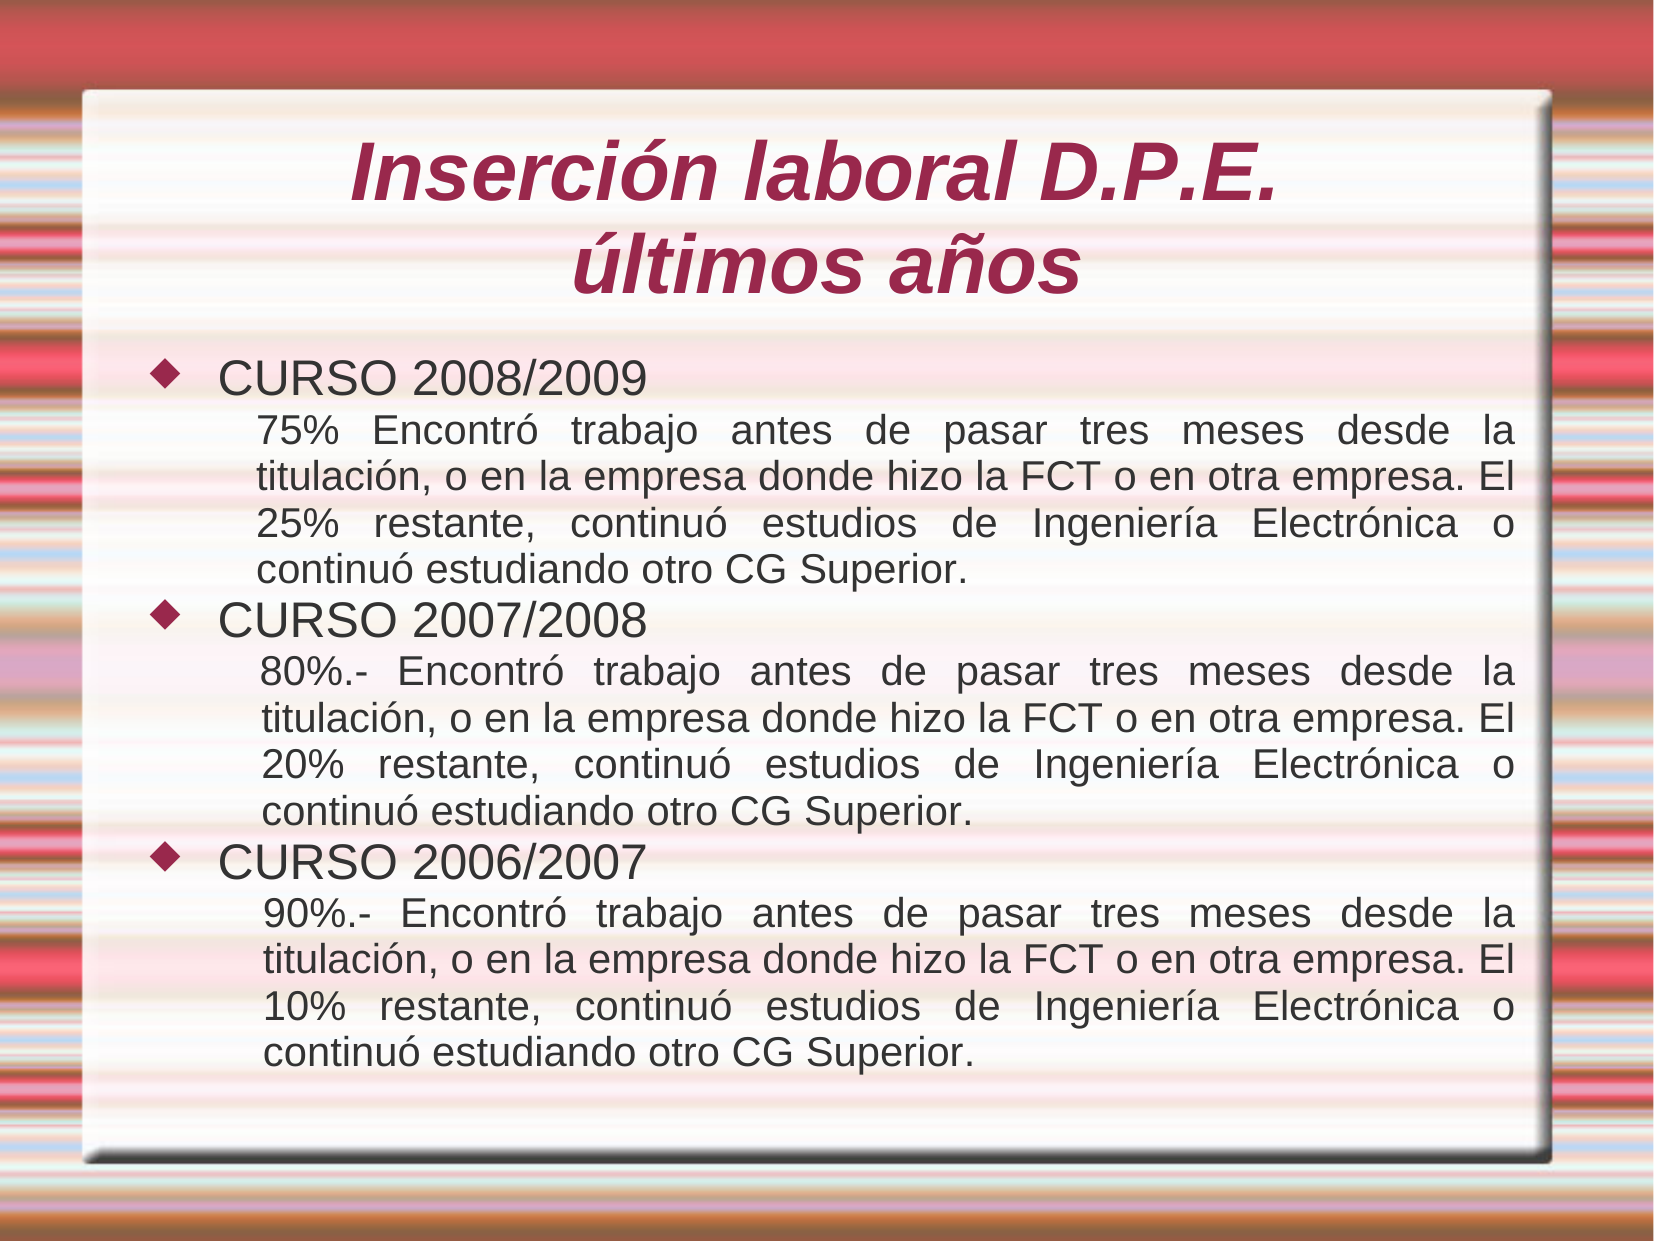

# Inserción laboral D.P.E. últimos años
CURSO 2008/2009
75% Encontró trabajo antes de pasar tres meses desde la titulación, o en la empresa donde hizo la FCT o en otra empresa. El 25% restante, continuó estudios de Ingeniería Electrónica o continuó estudiando otro CG Superior.
CURSO 2007/2008
80%.- Encontró trabajo antes de pasar tres meses desde la titulación, o en la empresa donde hizo la FCT o en otra empresa. El 20% restante, continuó estudios de Ingeniería Electrónica o continuó estudiando otro CG Superior.
CURSO 2006/2007
90%.- Encontró trabajo antes de pasar tres meses desde la titulación, o en la empresa donde hizo la FCT o en otra empresa. El 10% restante, continuó estudios de Ingeniería Electrónica o continuó estudiando otro CG Superior.